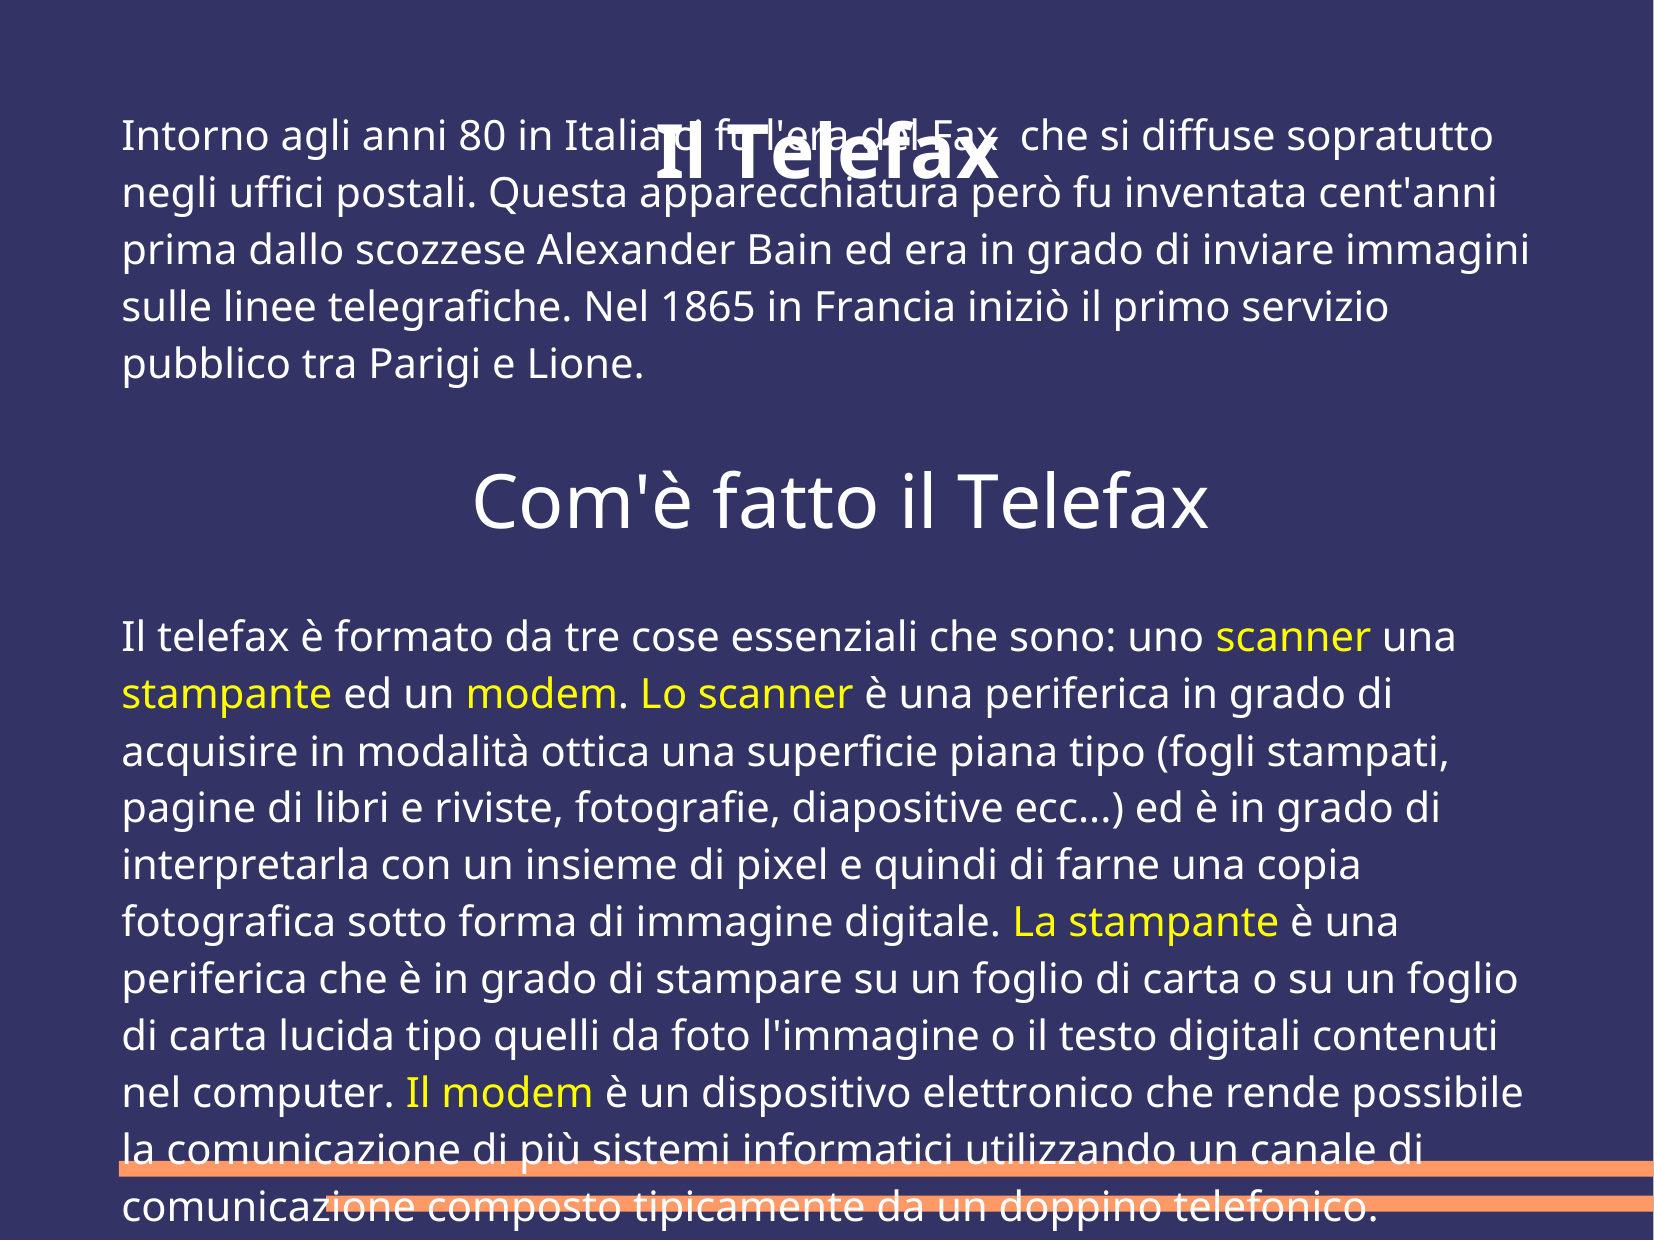

# Il Telefax
Intorno agli anni 80 in Italia ci fu l'era del Fax che si diffuse sopratutto negli uffici postali. Questa apparecchiatura però fu inventata cent'anni prima dallo scozzese Alexander Bain ed era in grado di inviare immagini sulle linee telegrafiche. Nel 1865 in Francia iniziò il primo servizio pubblico tra Parigi e Lione.
Com'è fatto il Telefax
Il telefax è formato da tre cose essenziali che sono: uno scanner una stampante ed un modem. Lo scanner è una periferica in grado di acquisire in modalità ottica una superficie piana tipo (fogli stampati, pagine di libri e riviste, fotografie, diapositive ecc...) ed è in grado di interpretarla con un insieme di pixel e quindi di farne una copia fotografica sotto forma di immagine digitale. La stampante è una periferica che è in grado di stampare su un foglio di carta o su un foglio di carta lucida tipo quelli da foto l'immagine o il testo digitali contenuti nel computer. Il modem è un dispositivo elettronico che rende possibile la comunicazione di più sistemi informatici utilizzando un canale di comunicazione composto tipicamente da un doppino telefonico.